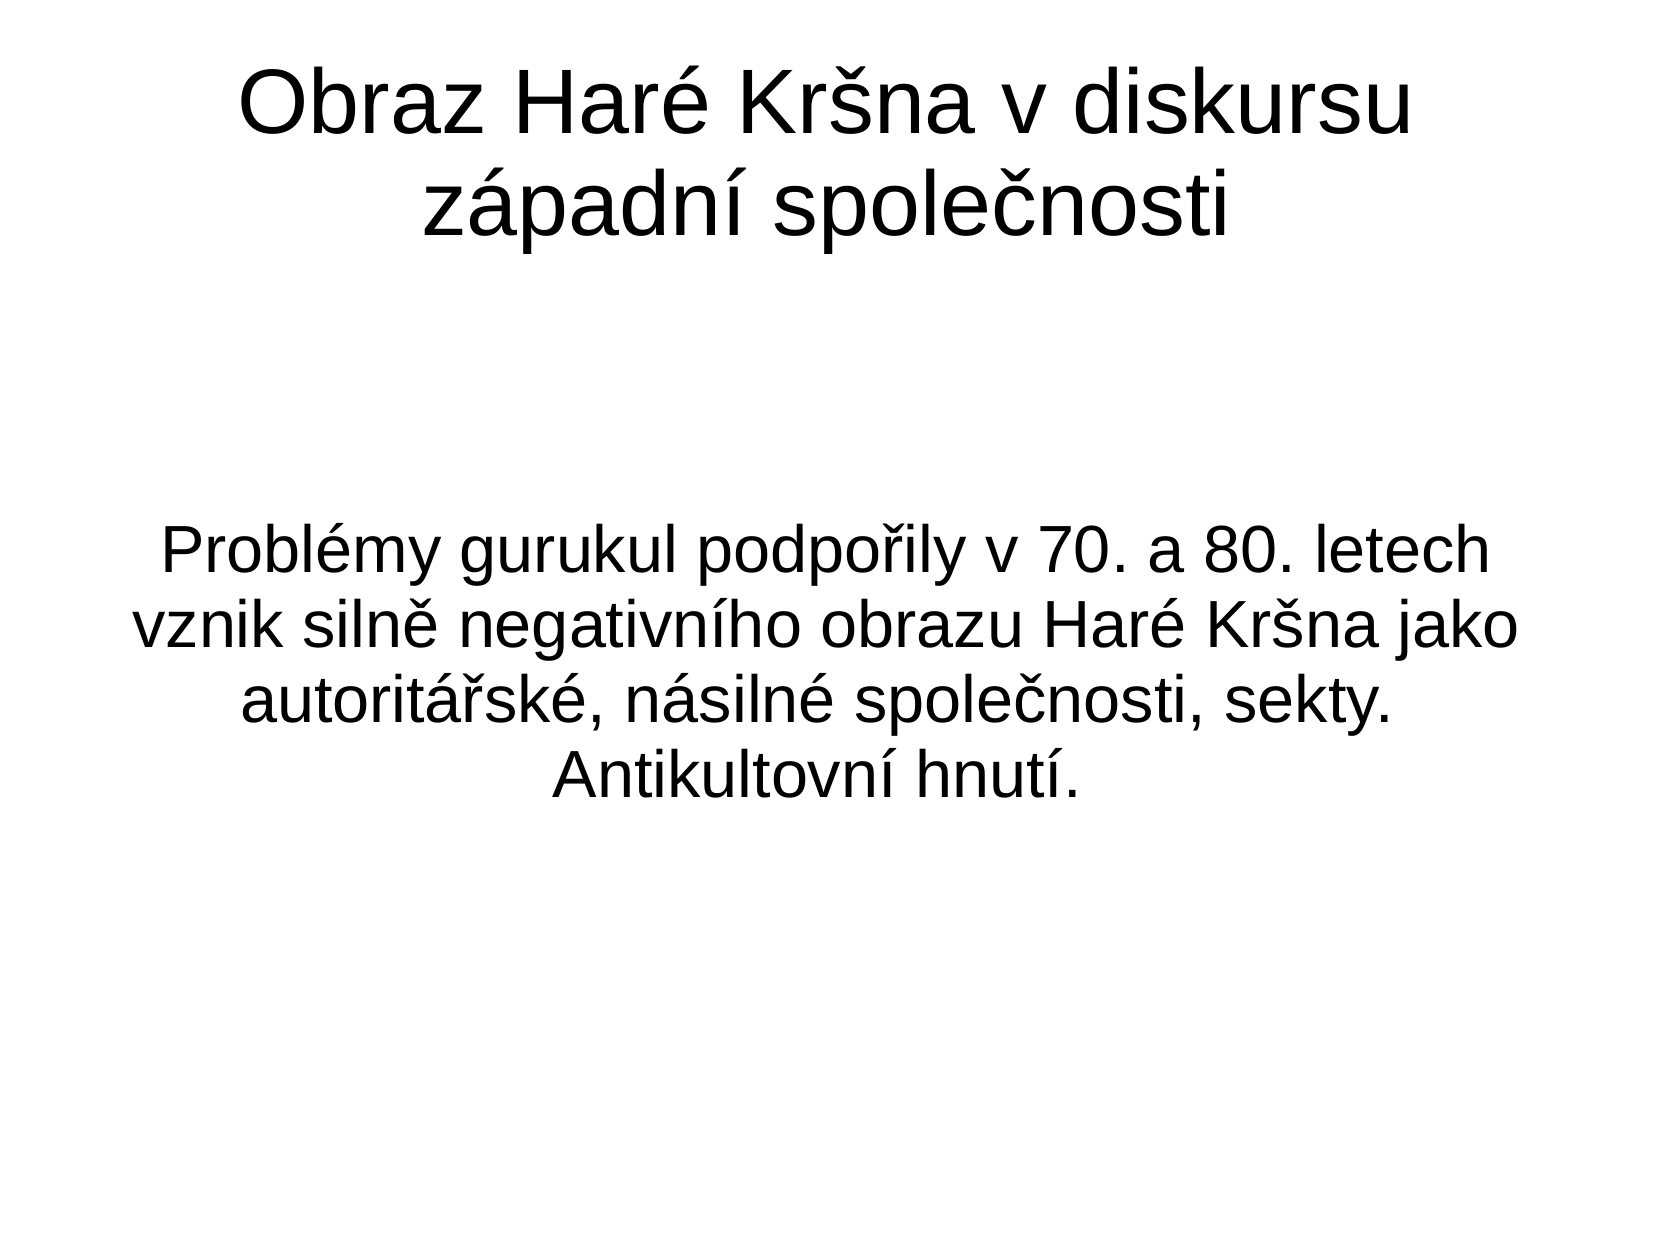

# Obraz Haré Kršna v diskursu západní společnosti
Problémy gurukul podpořily v 70. a 80. letech vznik silně negativního obrazu Haré Kršna jako autoritářské, násilné společnosti, sekty.
Antikultovní hnutí.